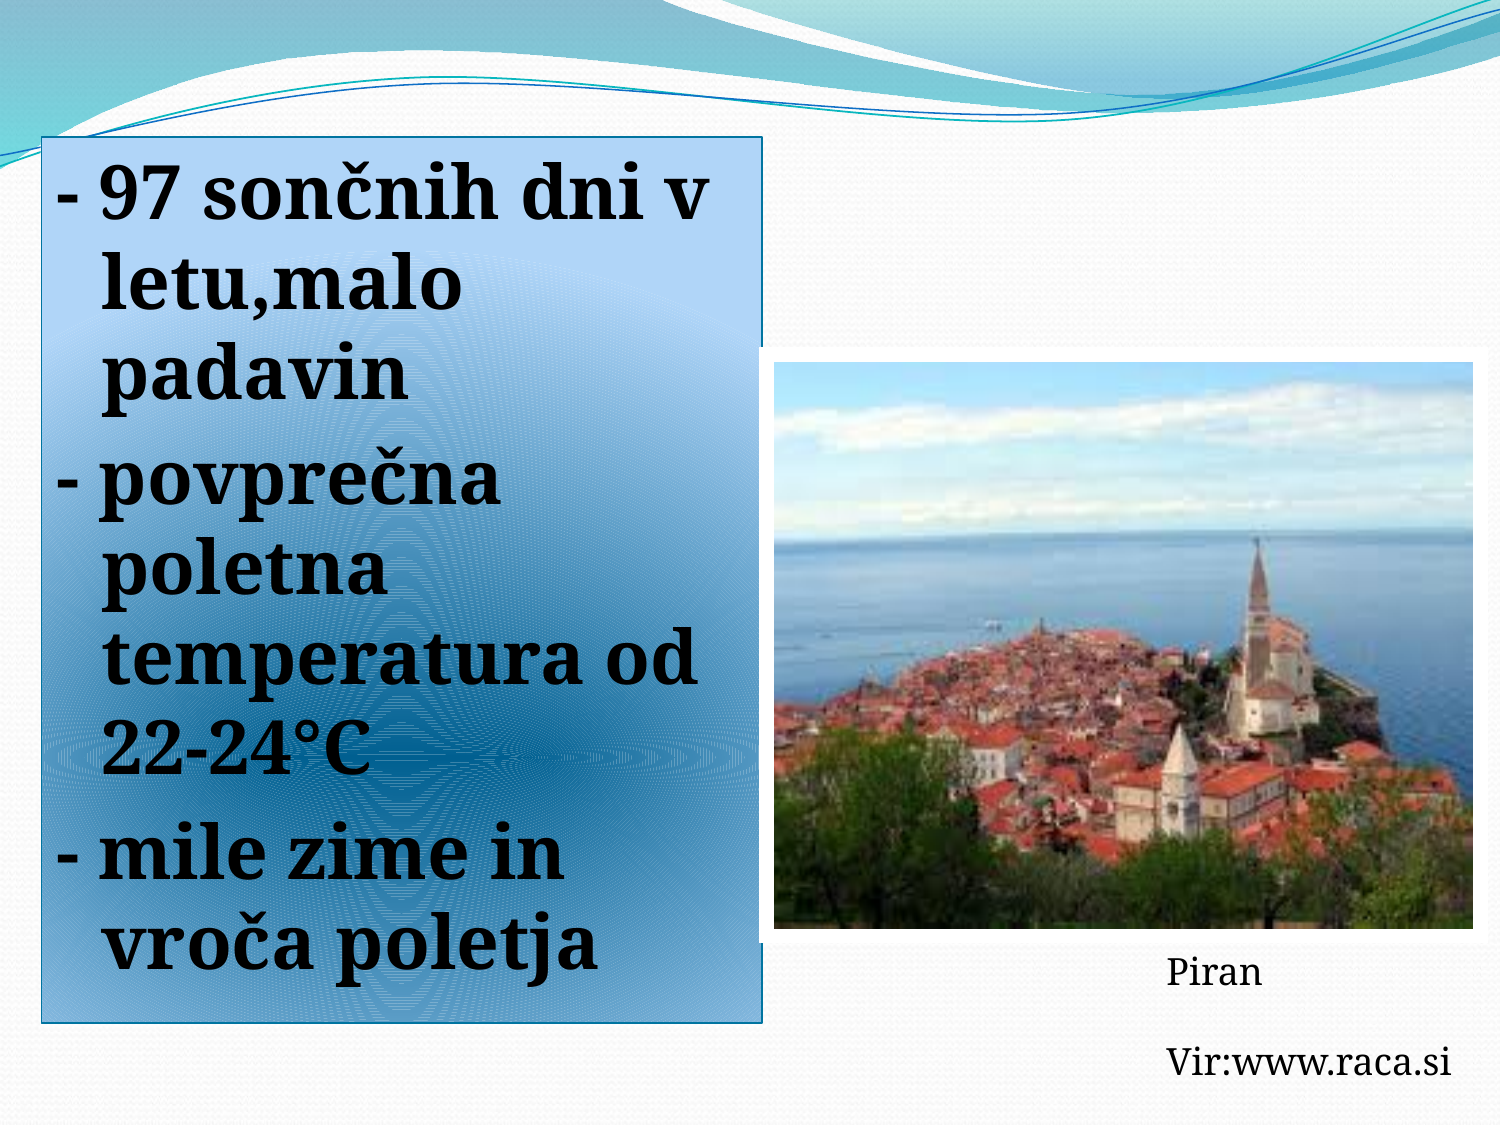

#
- 97 sončnih dni v letu,malo padavin
- povprečna poletna temperatura od 22-24°C
- mile zime in vroča poletja
Piran Vir:www.raca.si